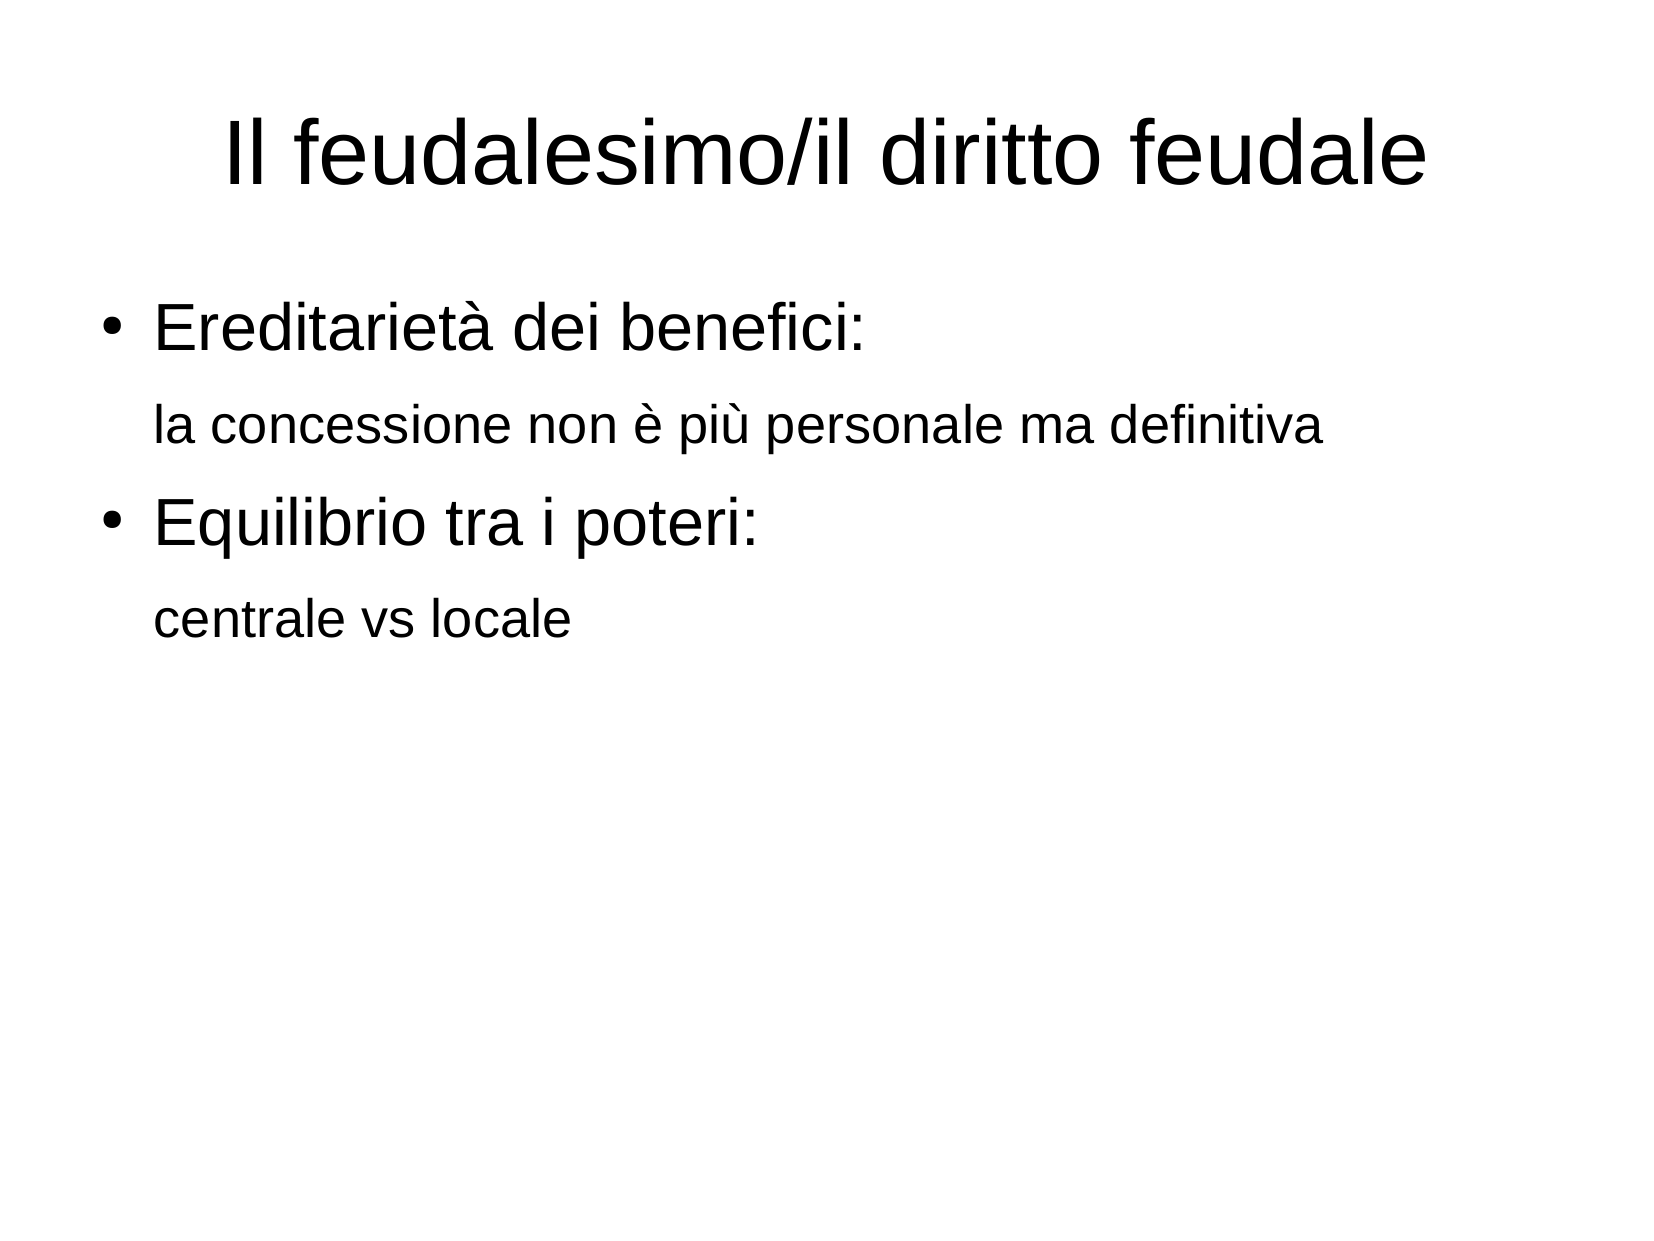

# Il feudalesimo/il diritto feudale
Ereditarietà dei benefici:
la concessione non è più personale ma definitiva
Equilibrio tra i poteri:
centrale vs locale